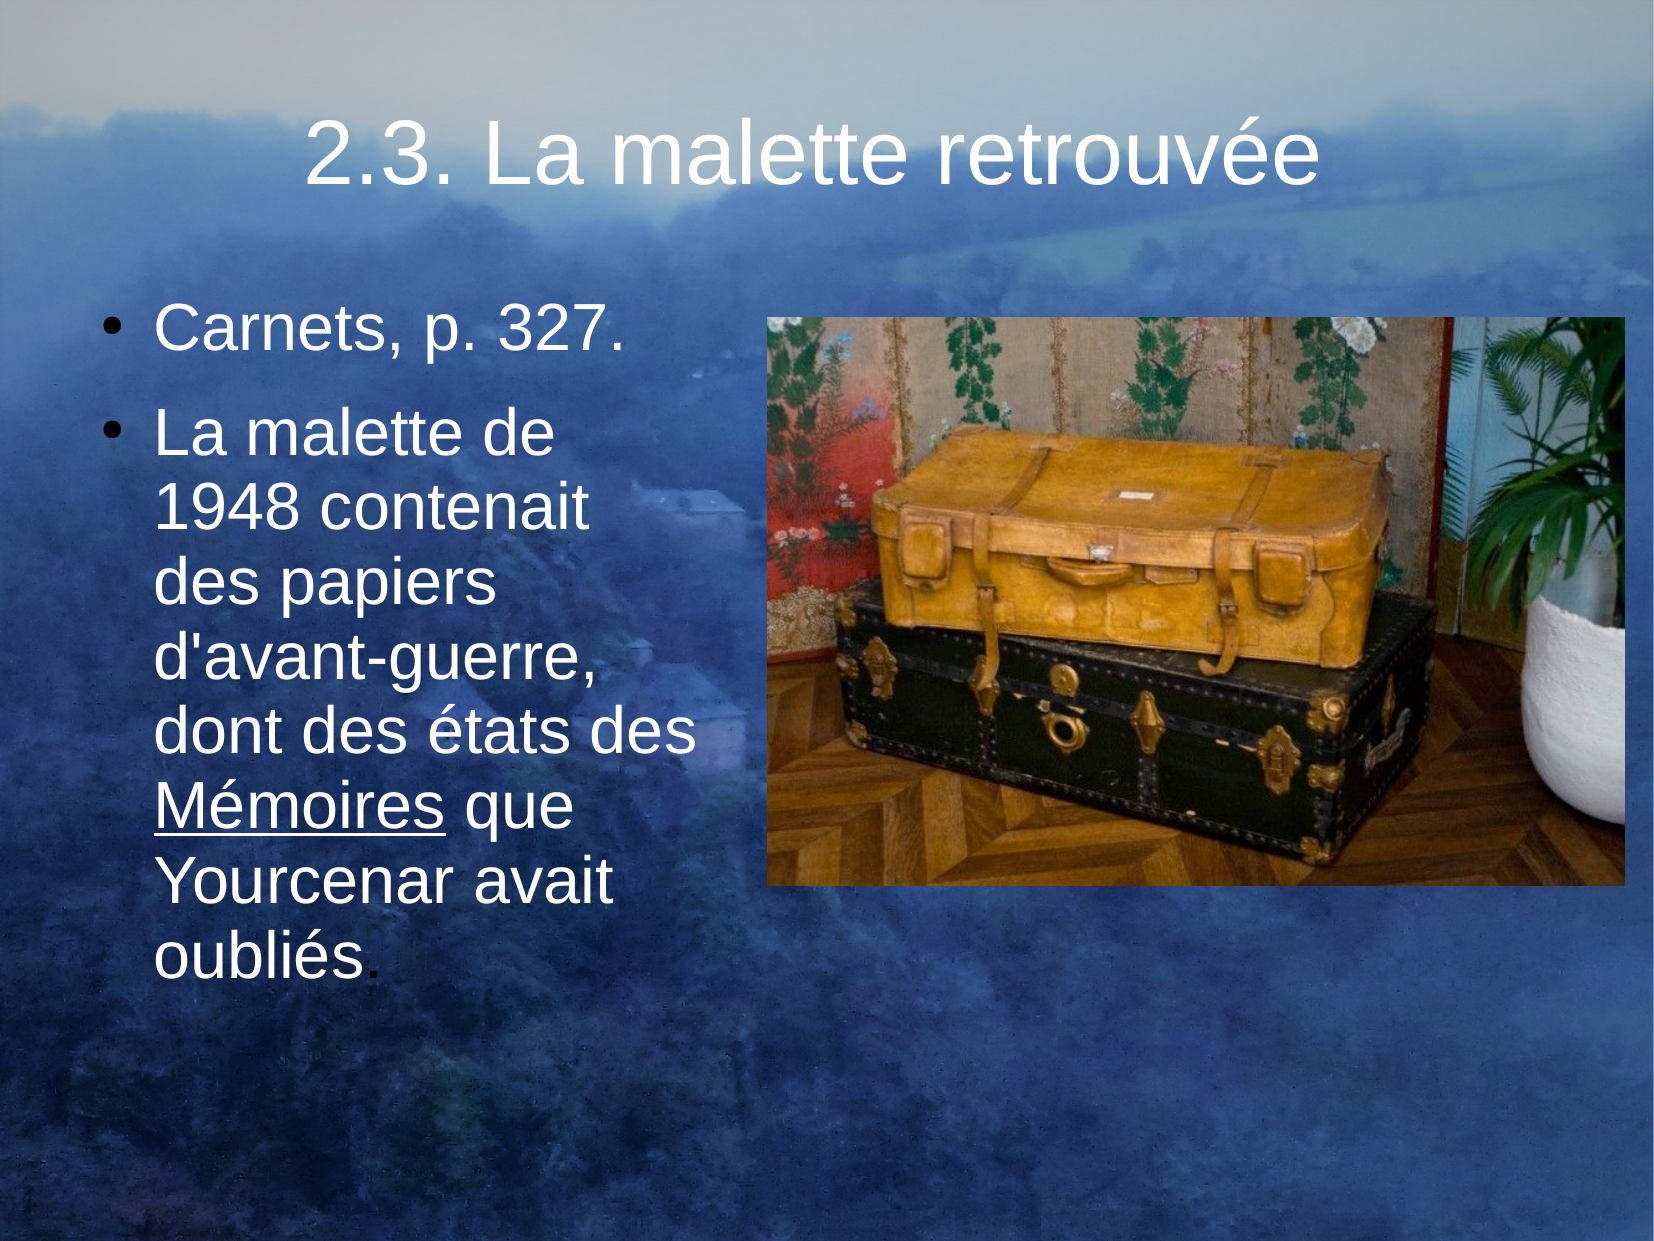

# 2.3. La malette retrouvée
Carnets, p. 327.
La malette de 1948 contenait des papiers d'avant-guerre, dont des états des Mémoires que Yourcenar avait oubliés.